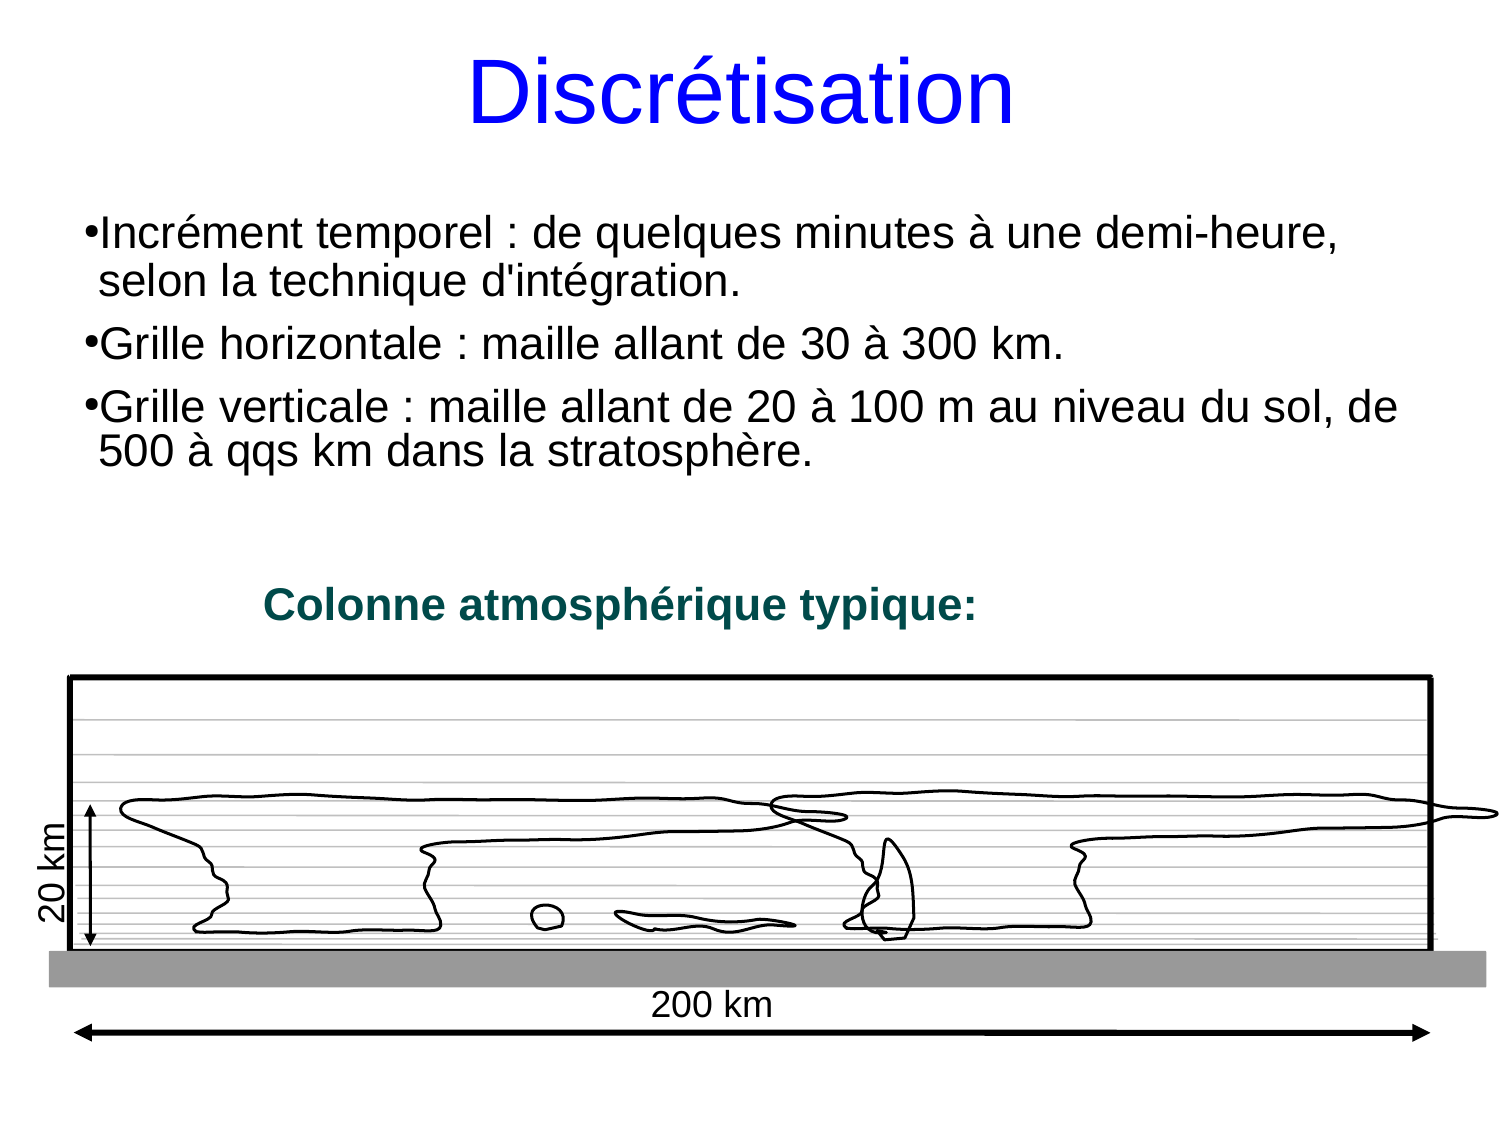

Discrétisation
Incrément temporel : de quelques minutes à une demi-heure, selon la technique d'intégration.
Grille horizontale : maille allant de 30 à 300 km.
Grille verticale : maille allant de 20 à 100 m au niveau du sol, de 500 à qqs km dans la stratosphère.
Colonne atmosphérique typique:
20 km
200 km